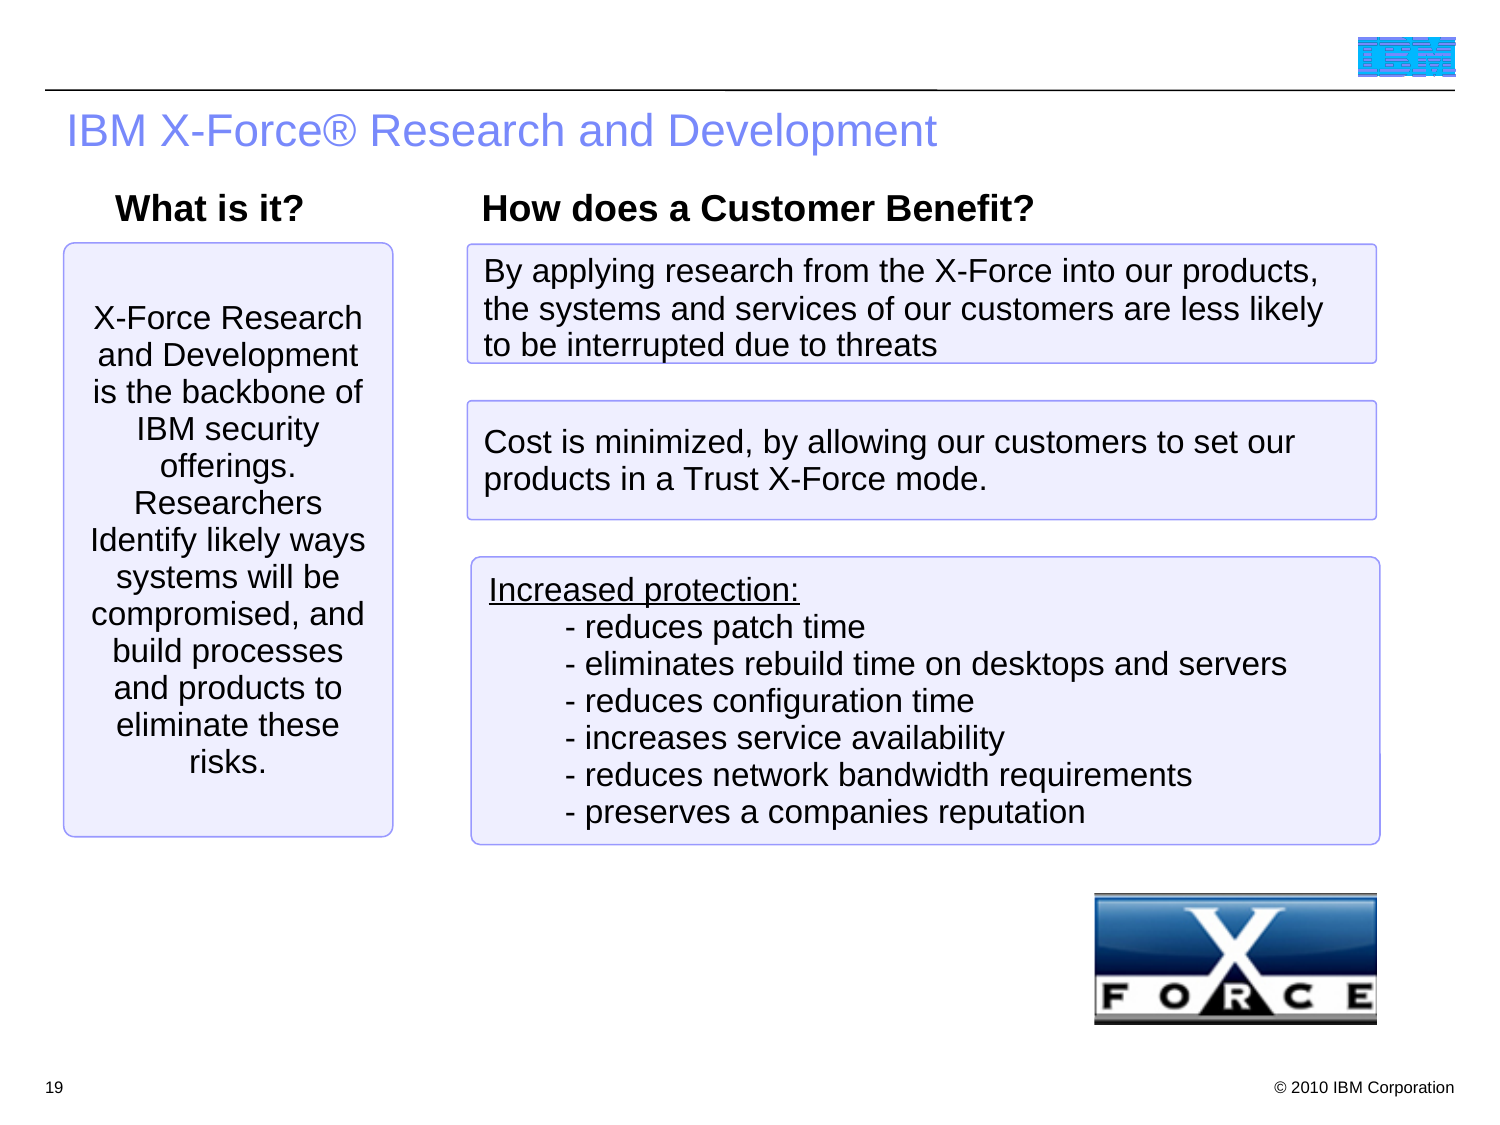

# IBM X-Force® Research and Development
What is it?
How does a Customer Benefit?
X-Force Research and Development is the backbone of IBM security offerings. Researchers Identify likely ways systems will be compromised, and build processes and products to eliminate these risks.
By applying research from the X-Force into our products, the systems and services of our customers are less likely to be interrupted due to threats
Cost is minimized, by allowing our customers to set our products in a Trust X-Force mode.
Increased protection:
	- reduces patch time
	- eliminates rebuild time on desktops and servers
	- reduces configuration time
	- increases service availability
	- reduces network bandwidth requirements
	- preserves a companies reputation
19